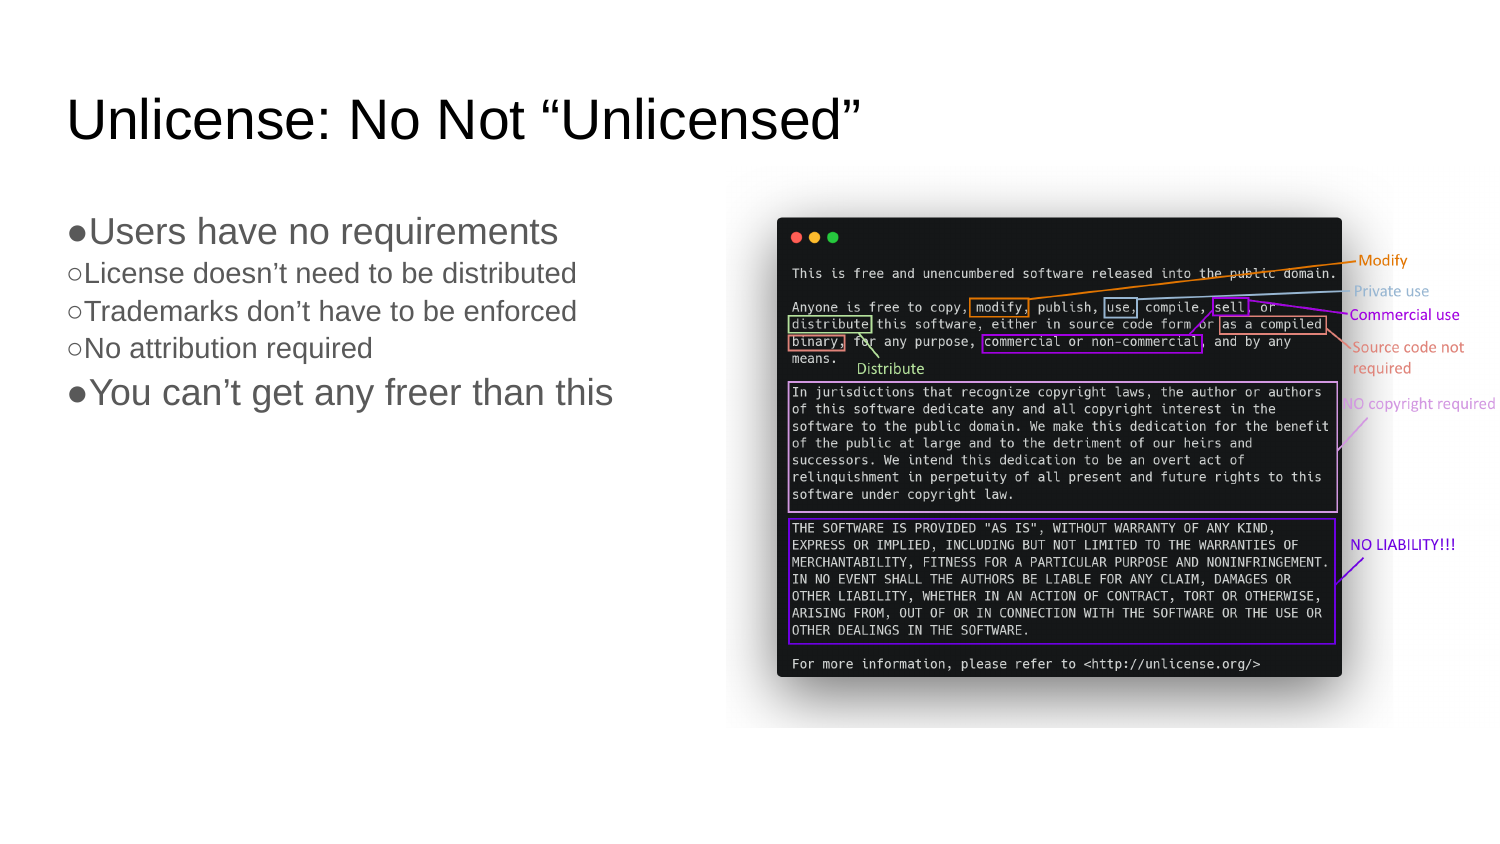

# Unlicense: No Not “Unlicensed”
Users have no requirements
License doesn’t need to be distributed
Trademarks don’t have to be enforced
No attribution required
You can’t get any freer than this